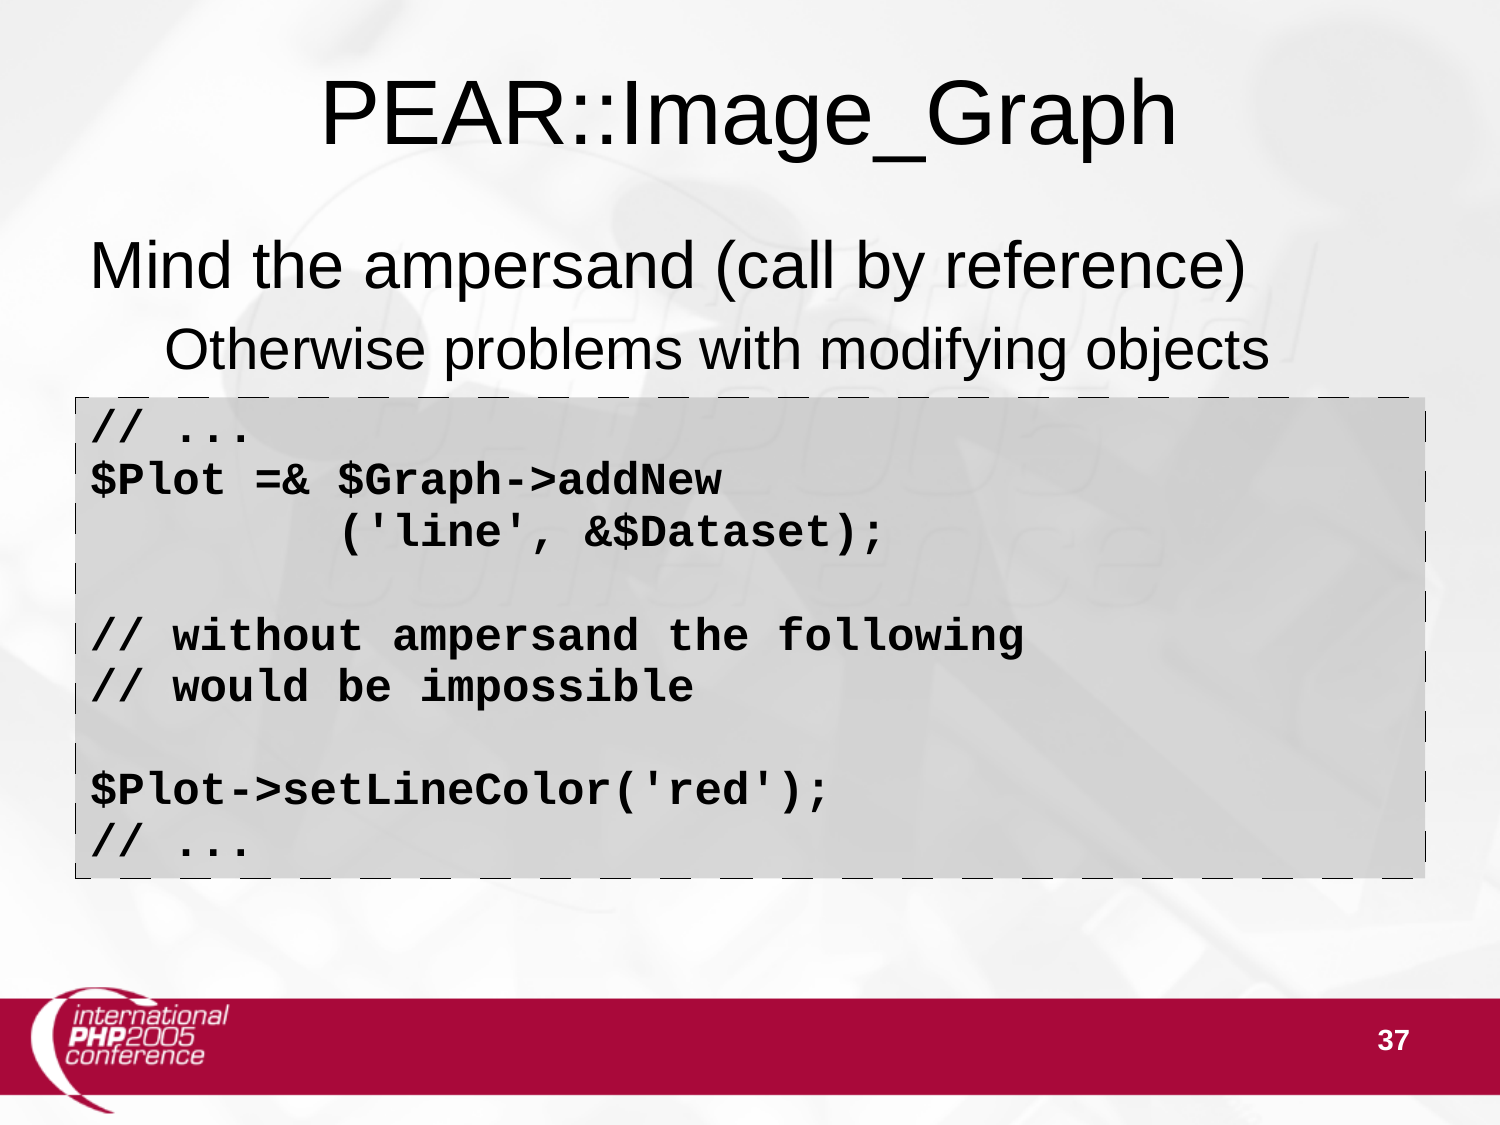

# PEAR::Image_Graph
Mind the ampersand (call by reference)
Otherwise problems with modifying objects
// ...
$Plot =& $Graph->addNew
 ('line', &$Dataset);
// without ampersand the following
// would be impossible
$Plot->setLineColor('red');
// ...
37